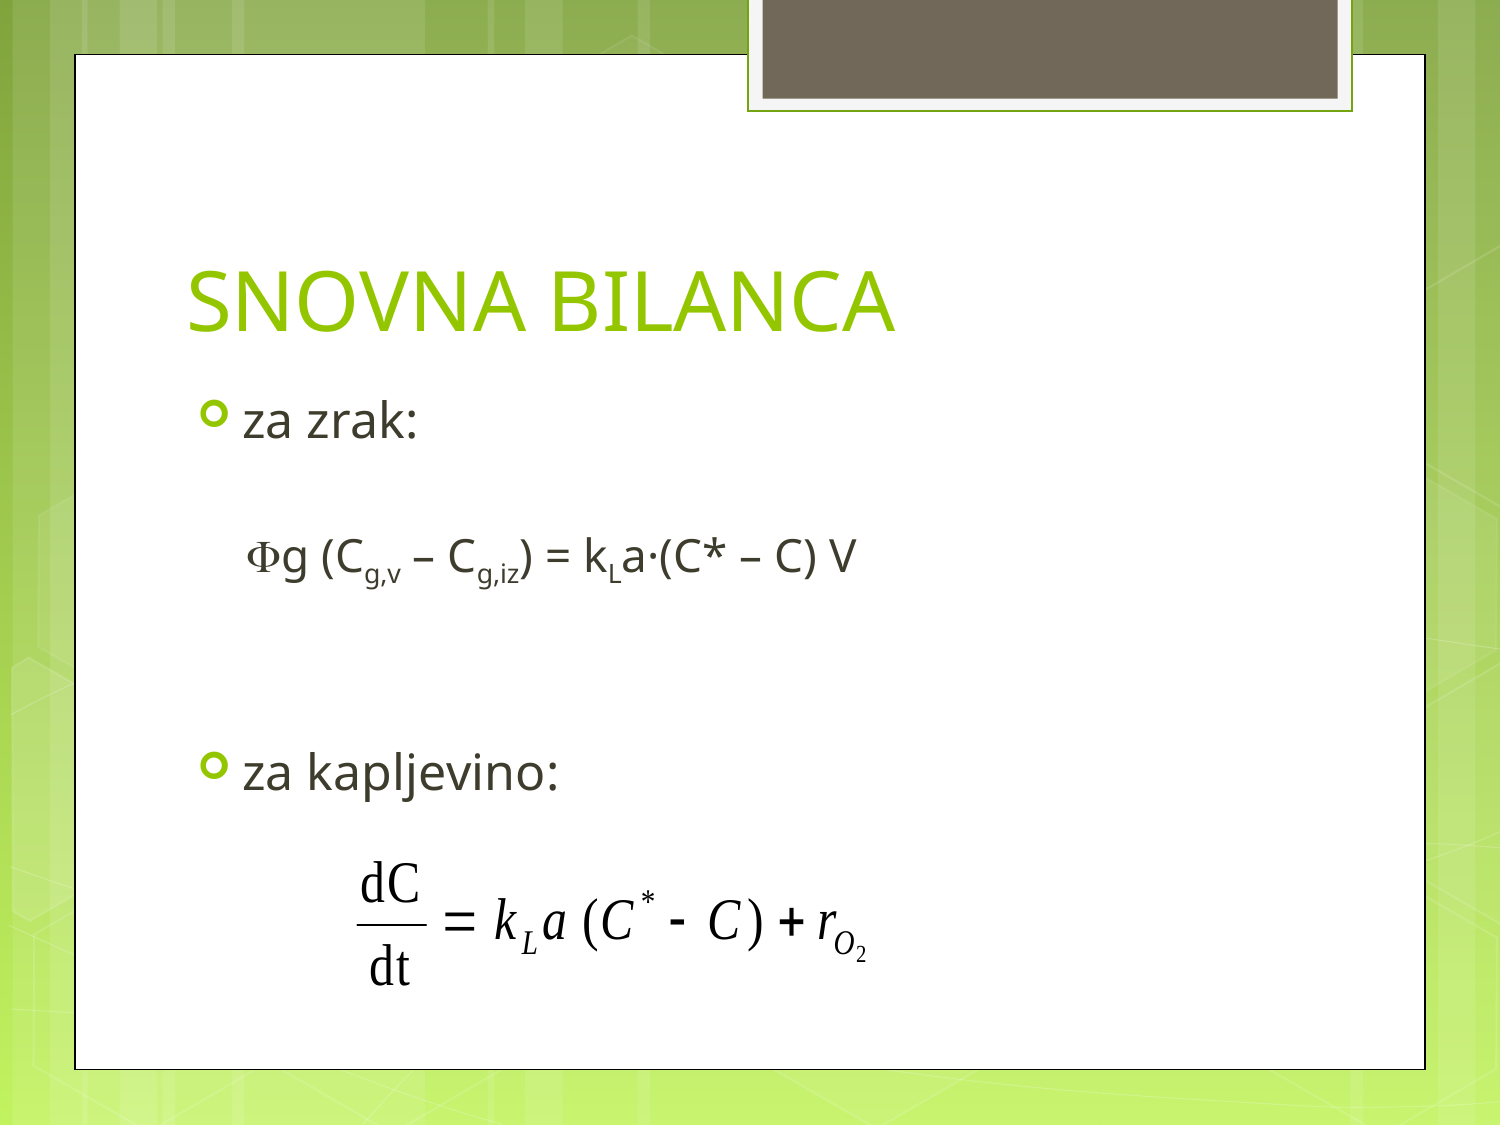

# SNOVNA BILANCA
za zrak:
g (Cg,v – Cg,iz) = kLa·(C* – C) V
za kapljevino: